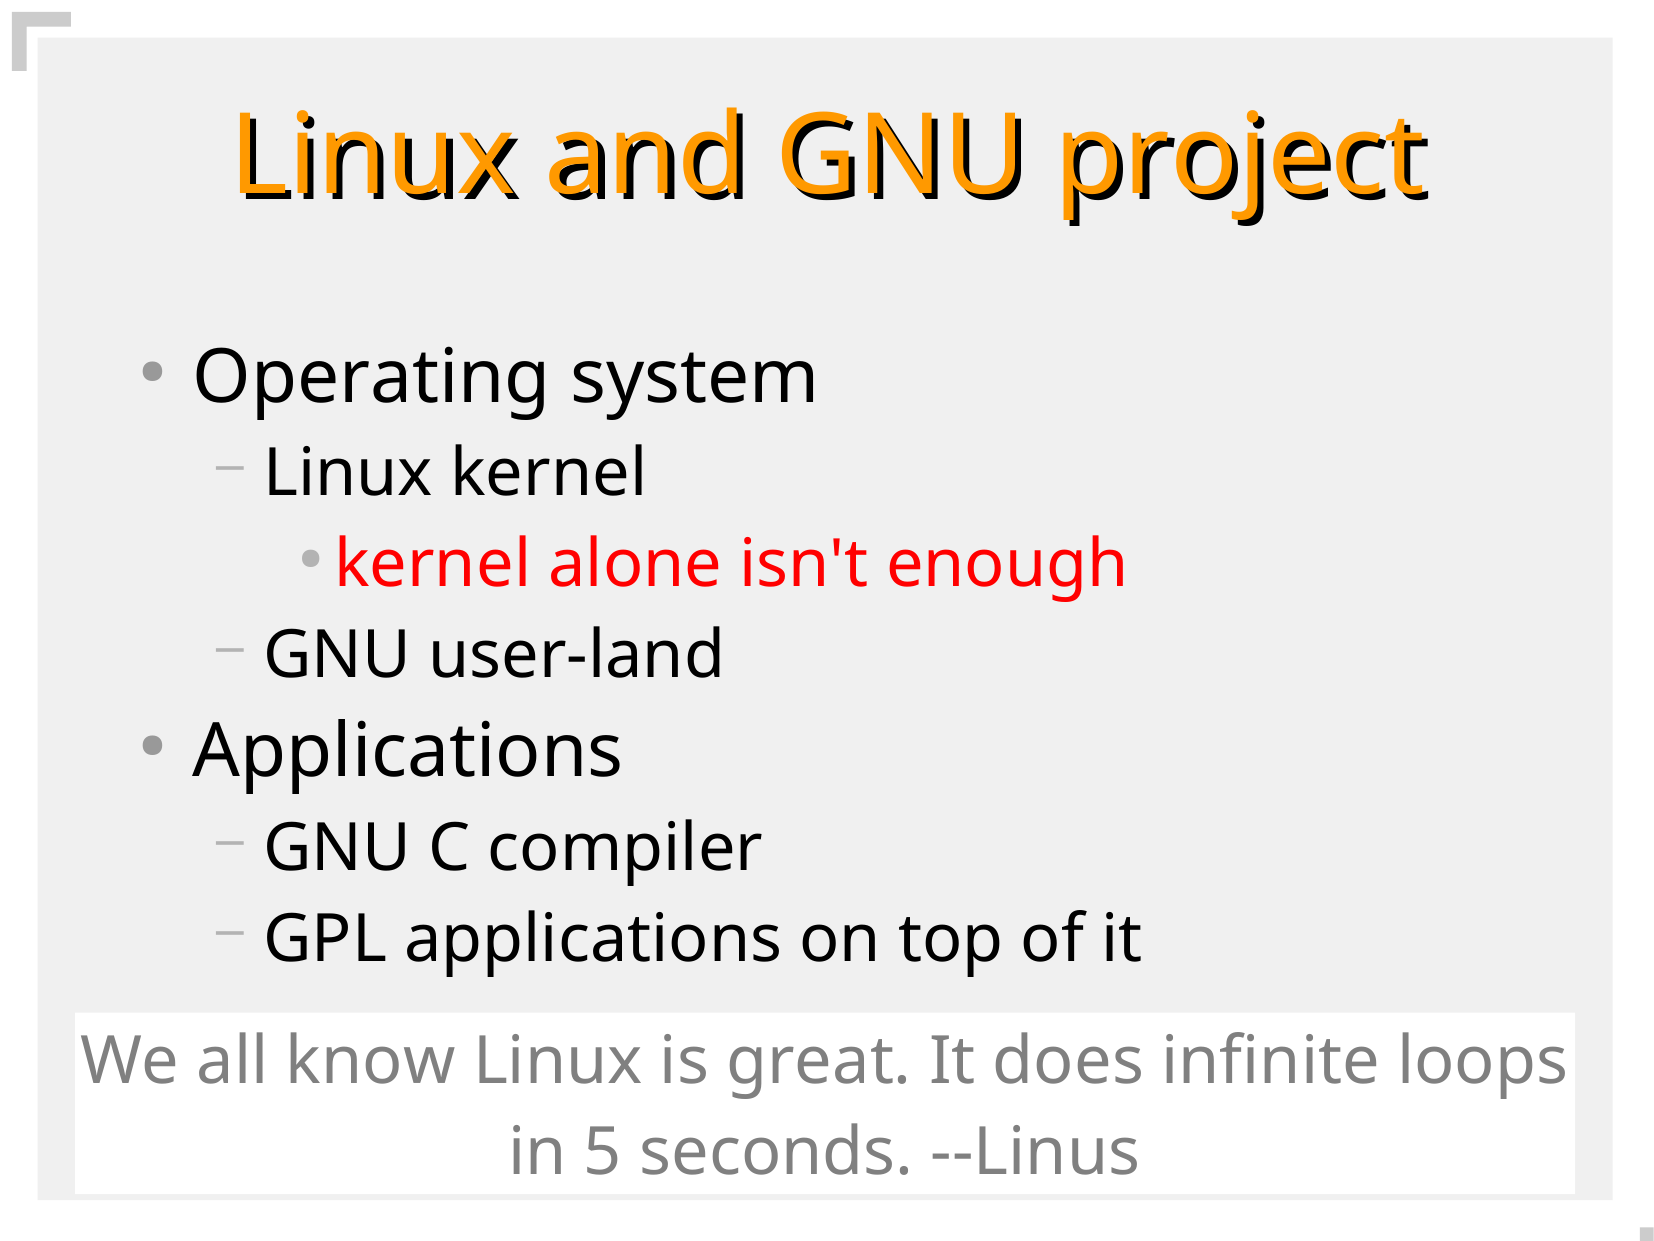

# Linux and GNU project
Operating system
Linux kernel
kernel alone isn't enough
GNU user-land
Applications
GNU C compiler
GPL applications on top of it
We all know Linux is great. It does infinite loops in 5 seconds. --Linus